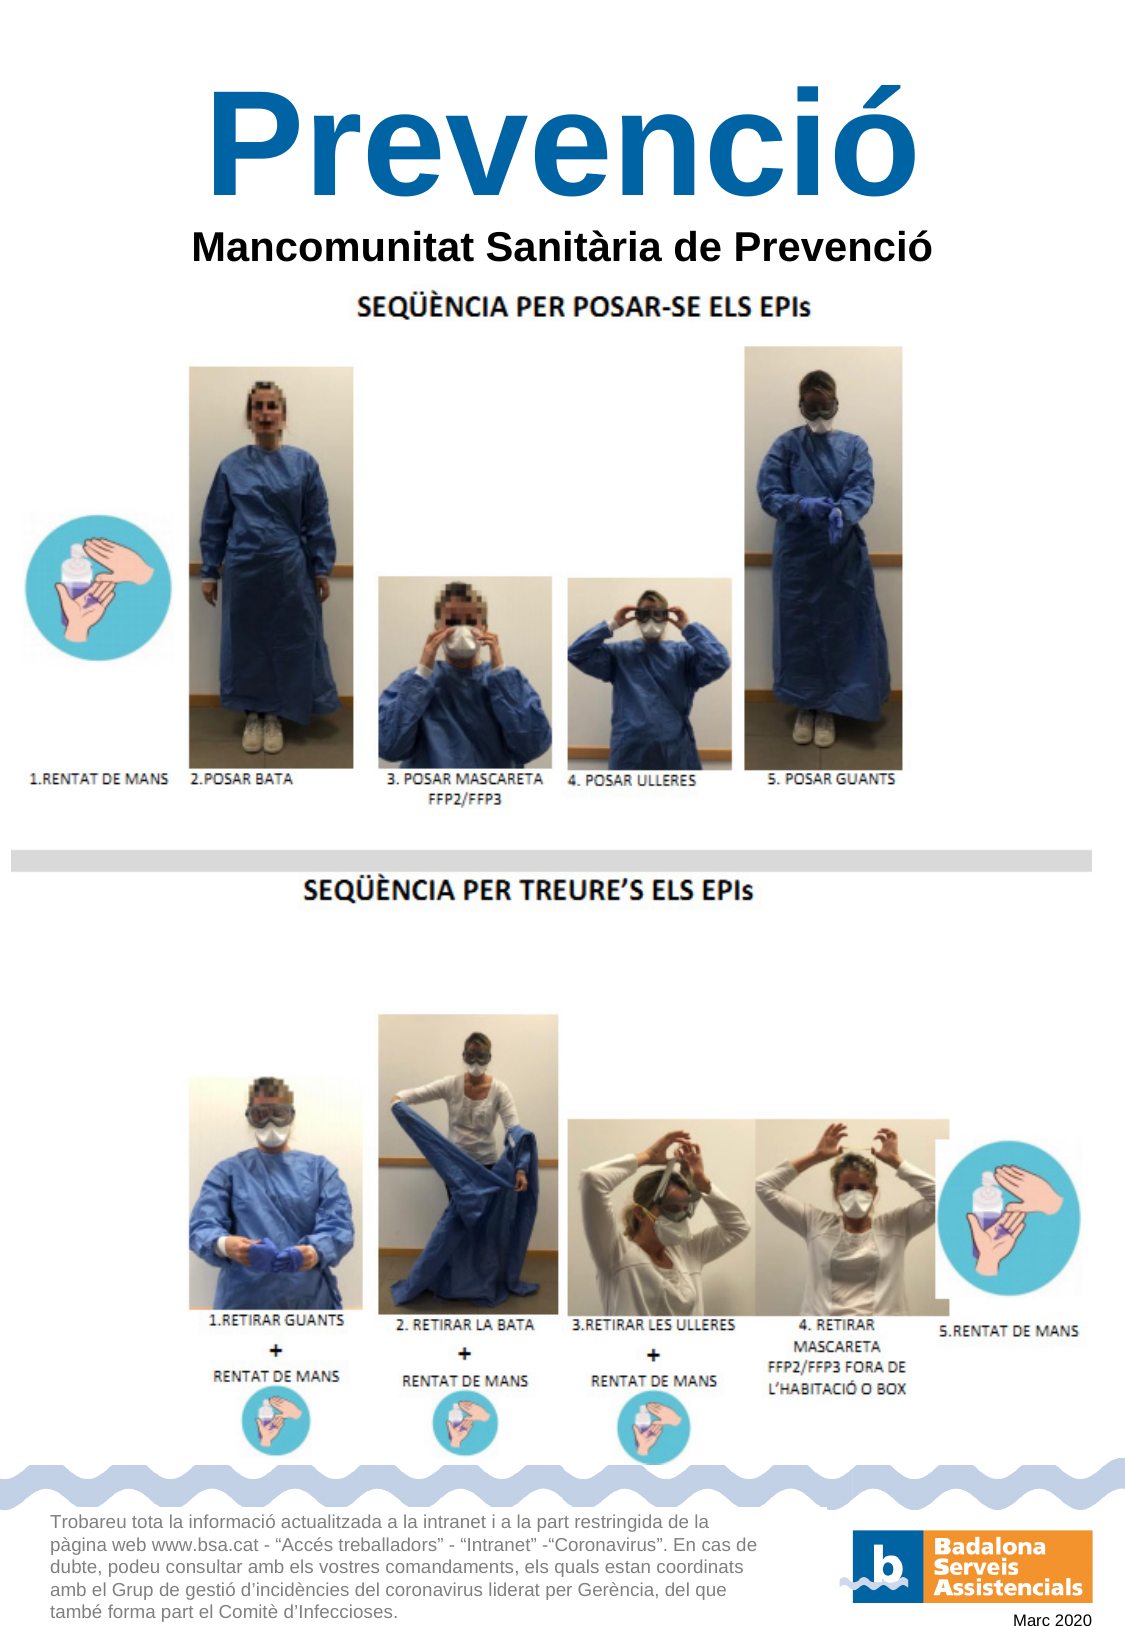

Prevenció
Mancomunitat Sanitària de Prevenció
Trobareu tota la informació actualitzada a la intranet i a la part restringida de la
pàgina web www.bsa.cat - “Accés treballadors” - “Intranet” -“Coronavirus”. En cas de
dubte, podeu consultar amb els vostres comandaments, els quals estan coordinats
amb el Grup de gestió d’incidències del coronavirus liderat per Gerència, del que
també forma part el Comitè d’Infeccioses.
Març 2020